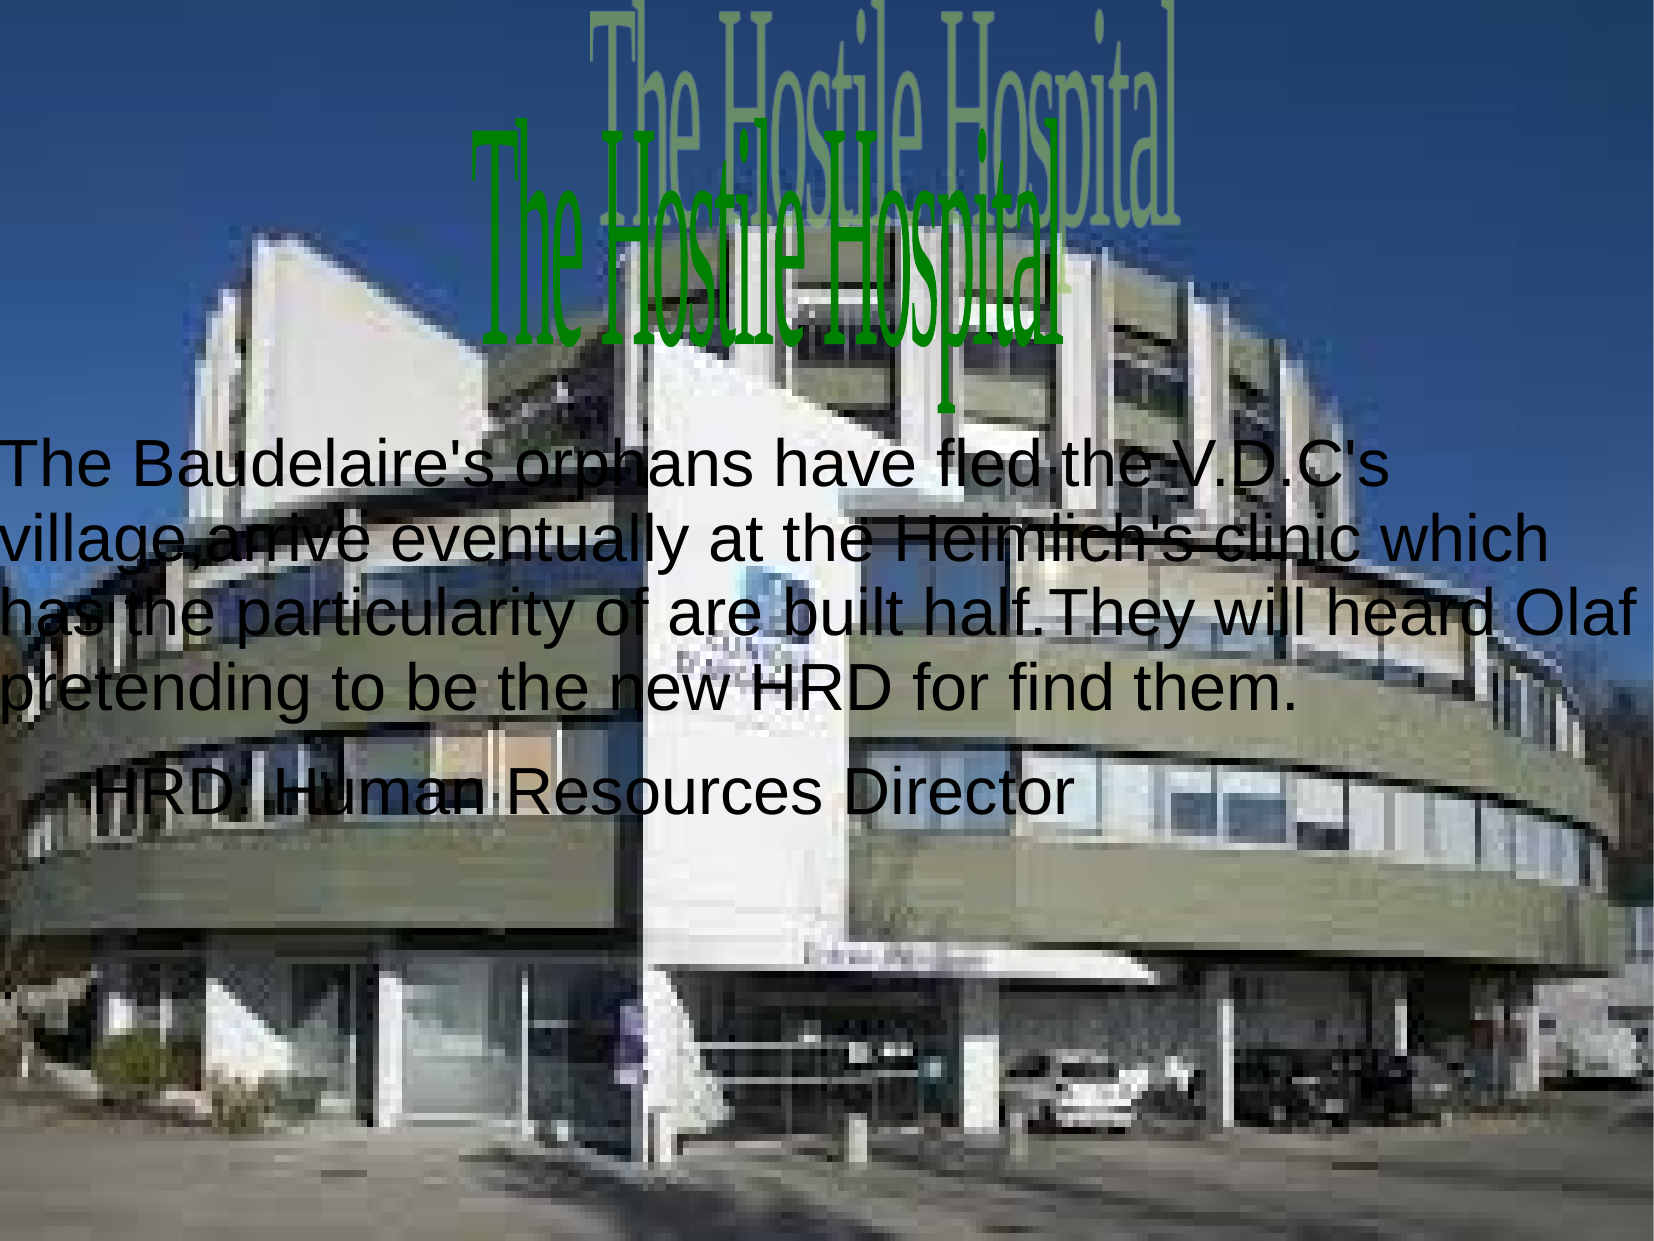

The Hostile Hospital
The Baudelaire's orphans have fled the V.D.C's village,arrive eventually at the Heimlich's clinic which has the particularity of are built half.They will heard Olaf pretending to be the new HRD for find them.
 HRD: Human Resources Director